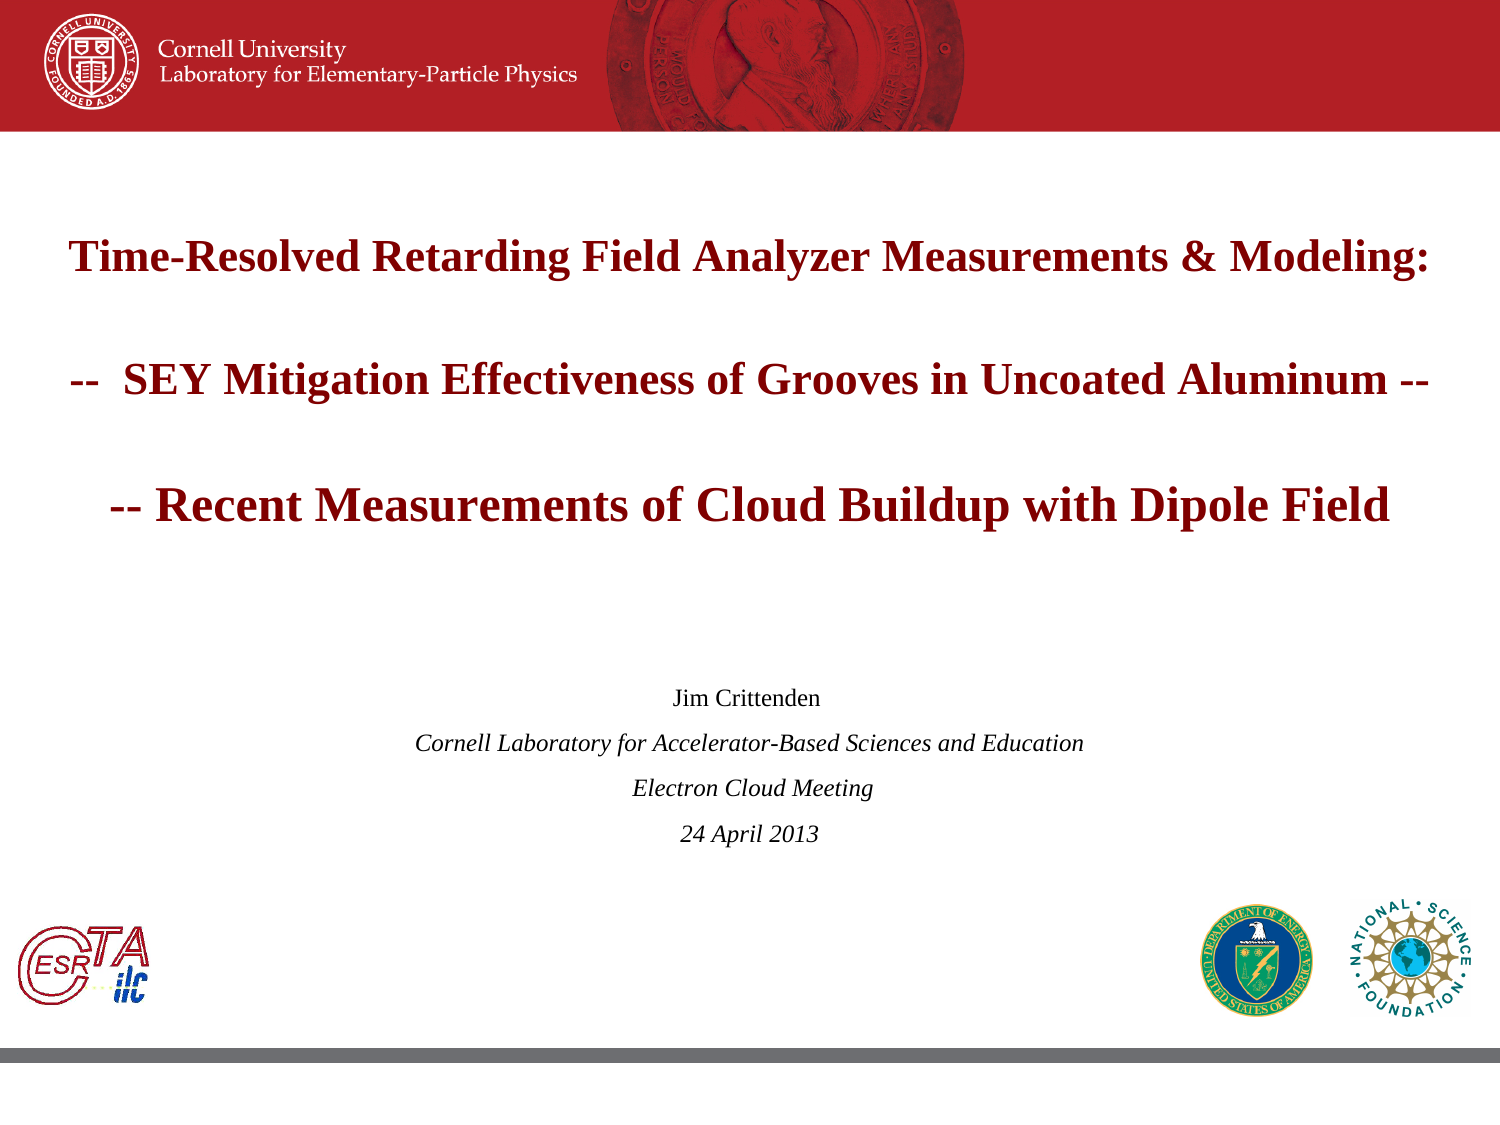

Time-Resolved Retarding Field Analyzer Measurements & Modeling:
-- SEY Mitigation Effectiveness of Grooves in Uncoated Aluminum --
-- Recent Measurements of Cloud Buildup with Dipole Field
# Jim Crittenden
Cornell Laboratory for Accelerator-Based Sciences and Education
 Electron Cloud Meeting
24 April 2013